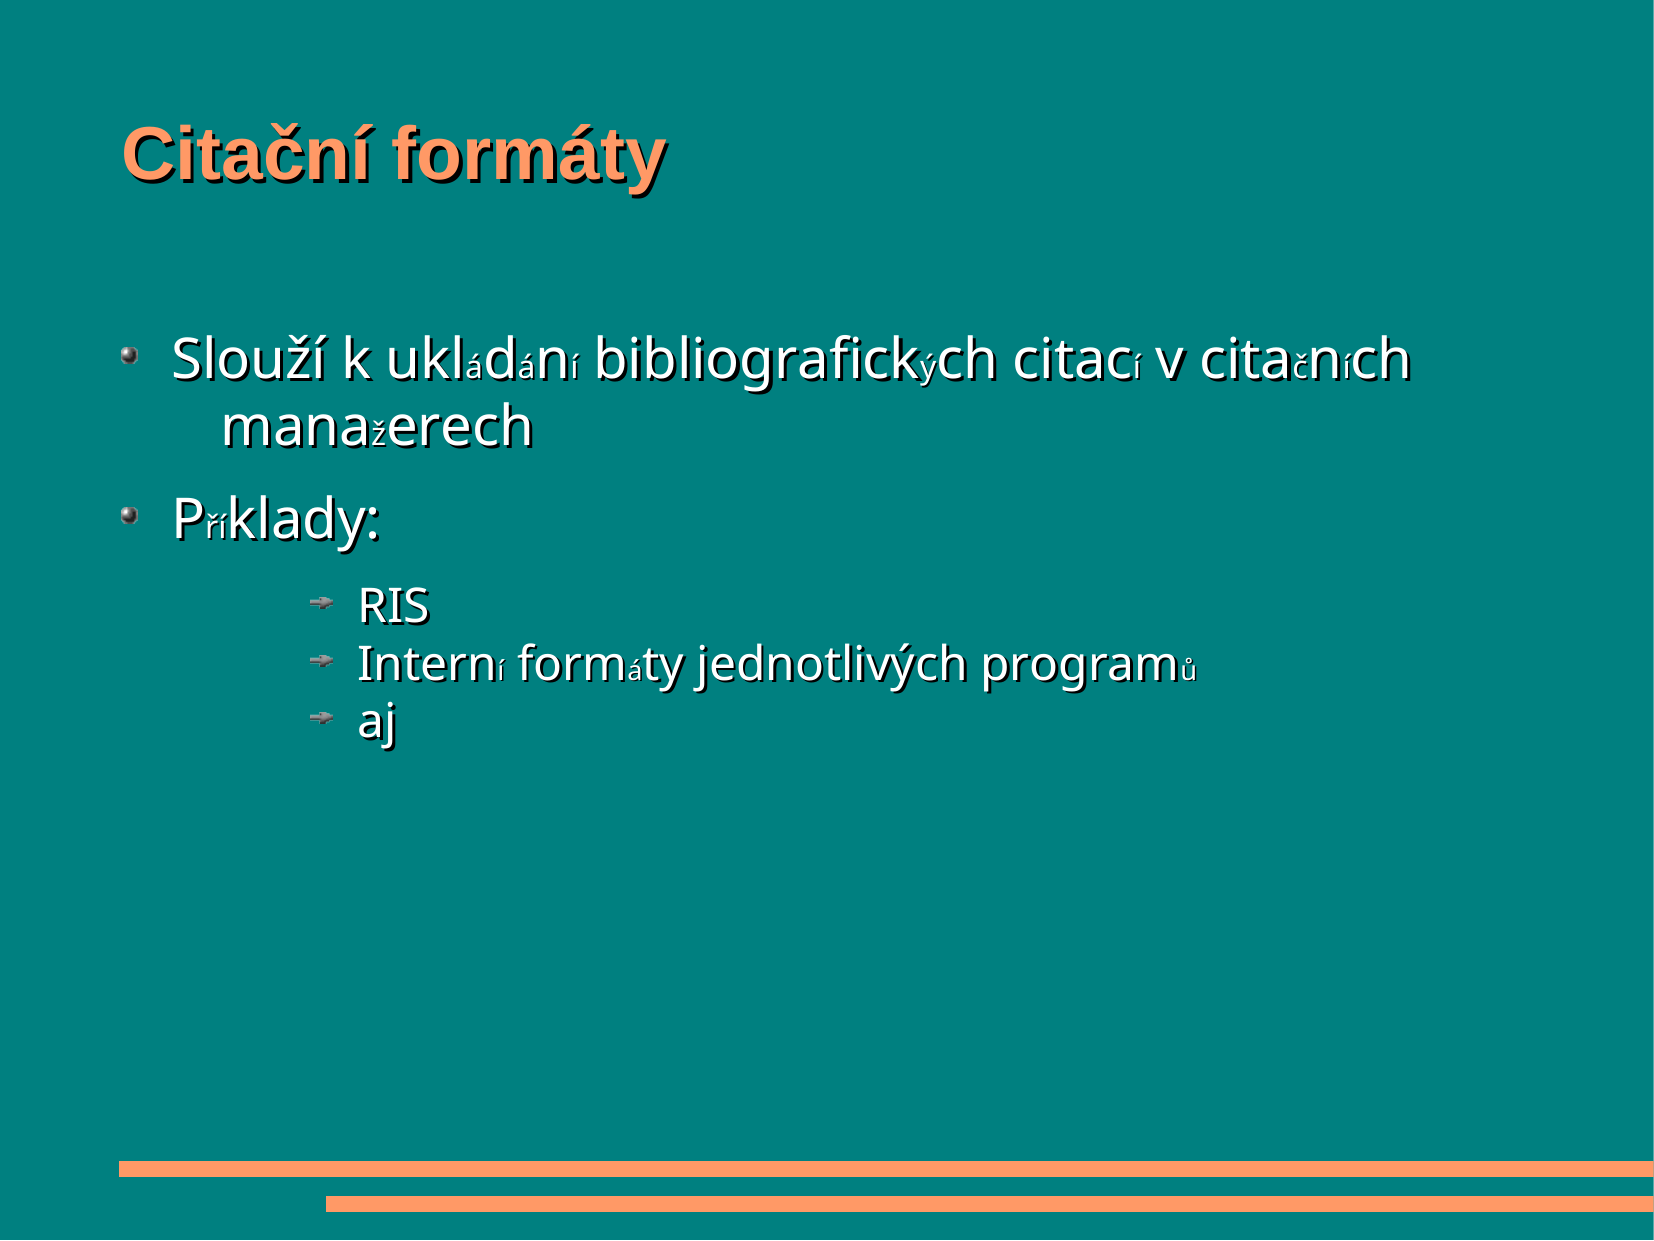

# Citační formáty
Slouží k ukládání bibliografických citací v citačních manažerech
Příklady:
RIS
Interní formáty jednotlivých programů
aj